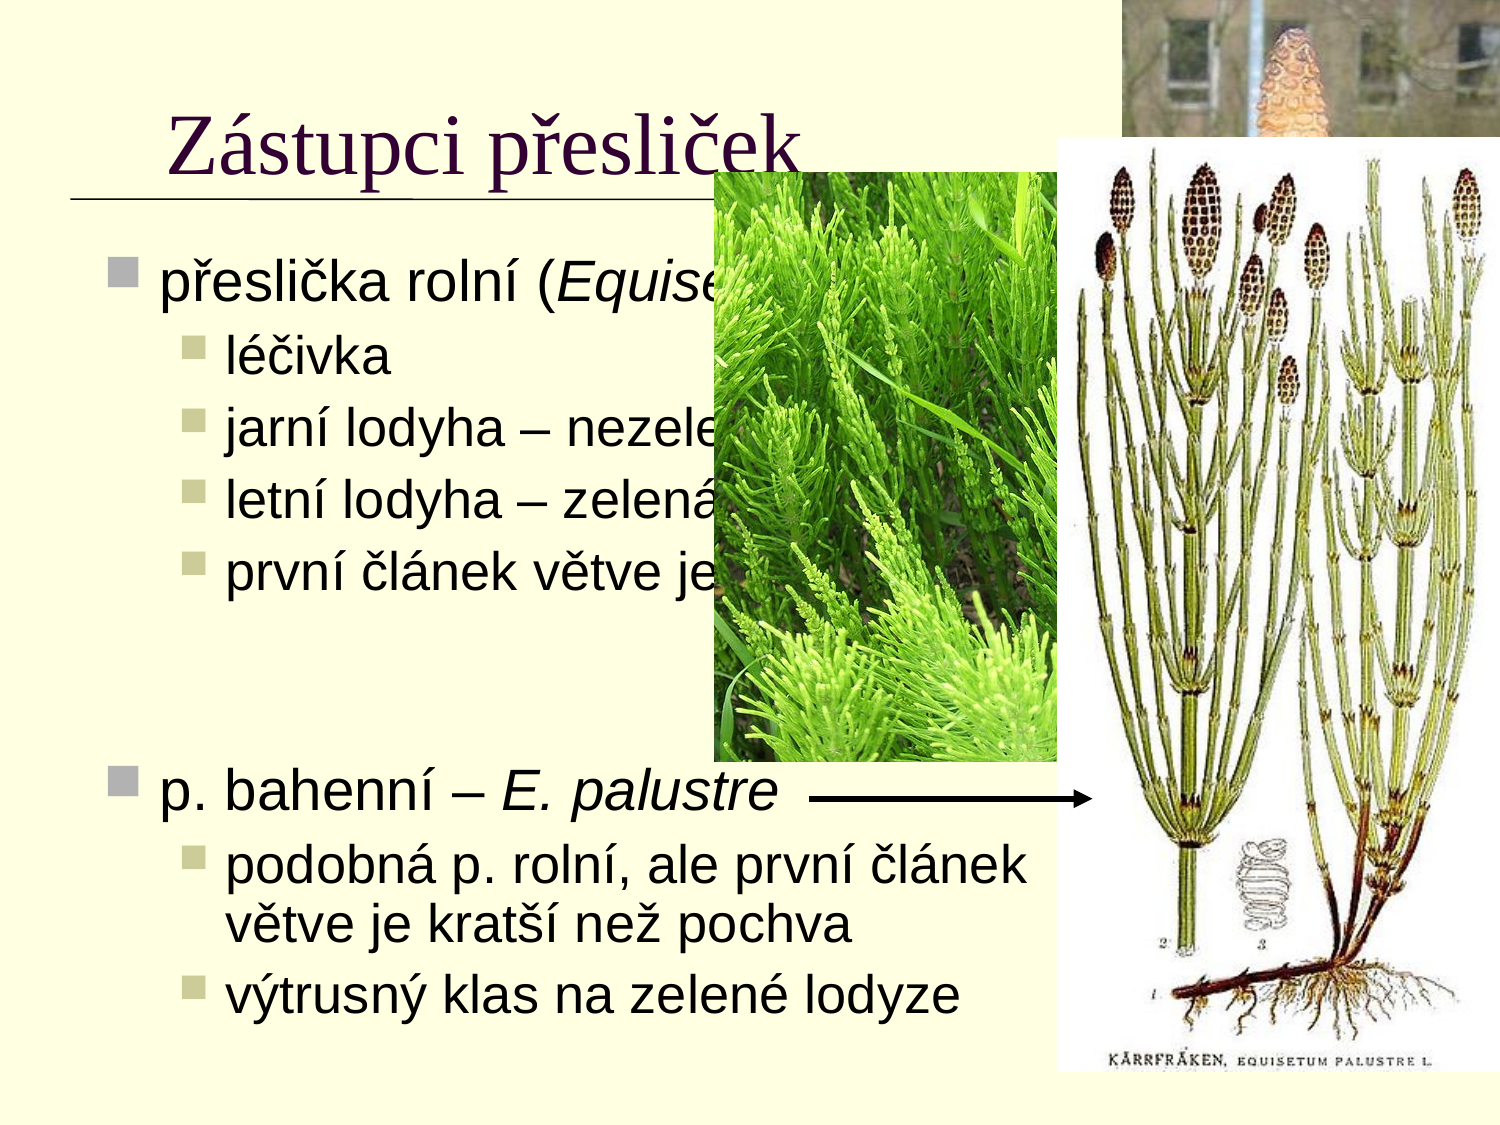

# Zástupci přesliček
přeslička rolní (Equisetum arvense)
léčivka
jarní lodyha – nezelená, fertilní = sporofyl
letní lodyha – zelená, sterilní = trofofyl
první článek větve je delší než lodyžní pochva
p. bahenní – E. palustre
podobná p. rolní, ale první článek větve je kratší než pochva
výtrusný klas na zelené lodyze